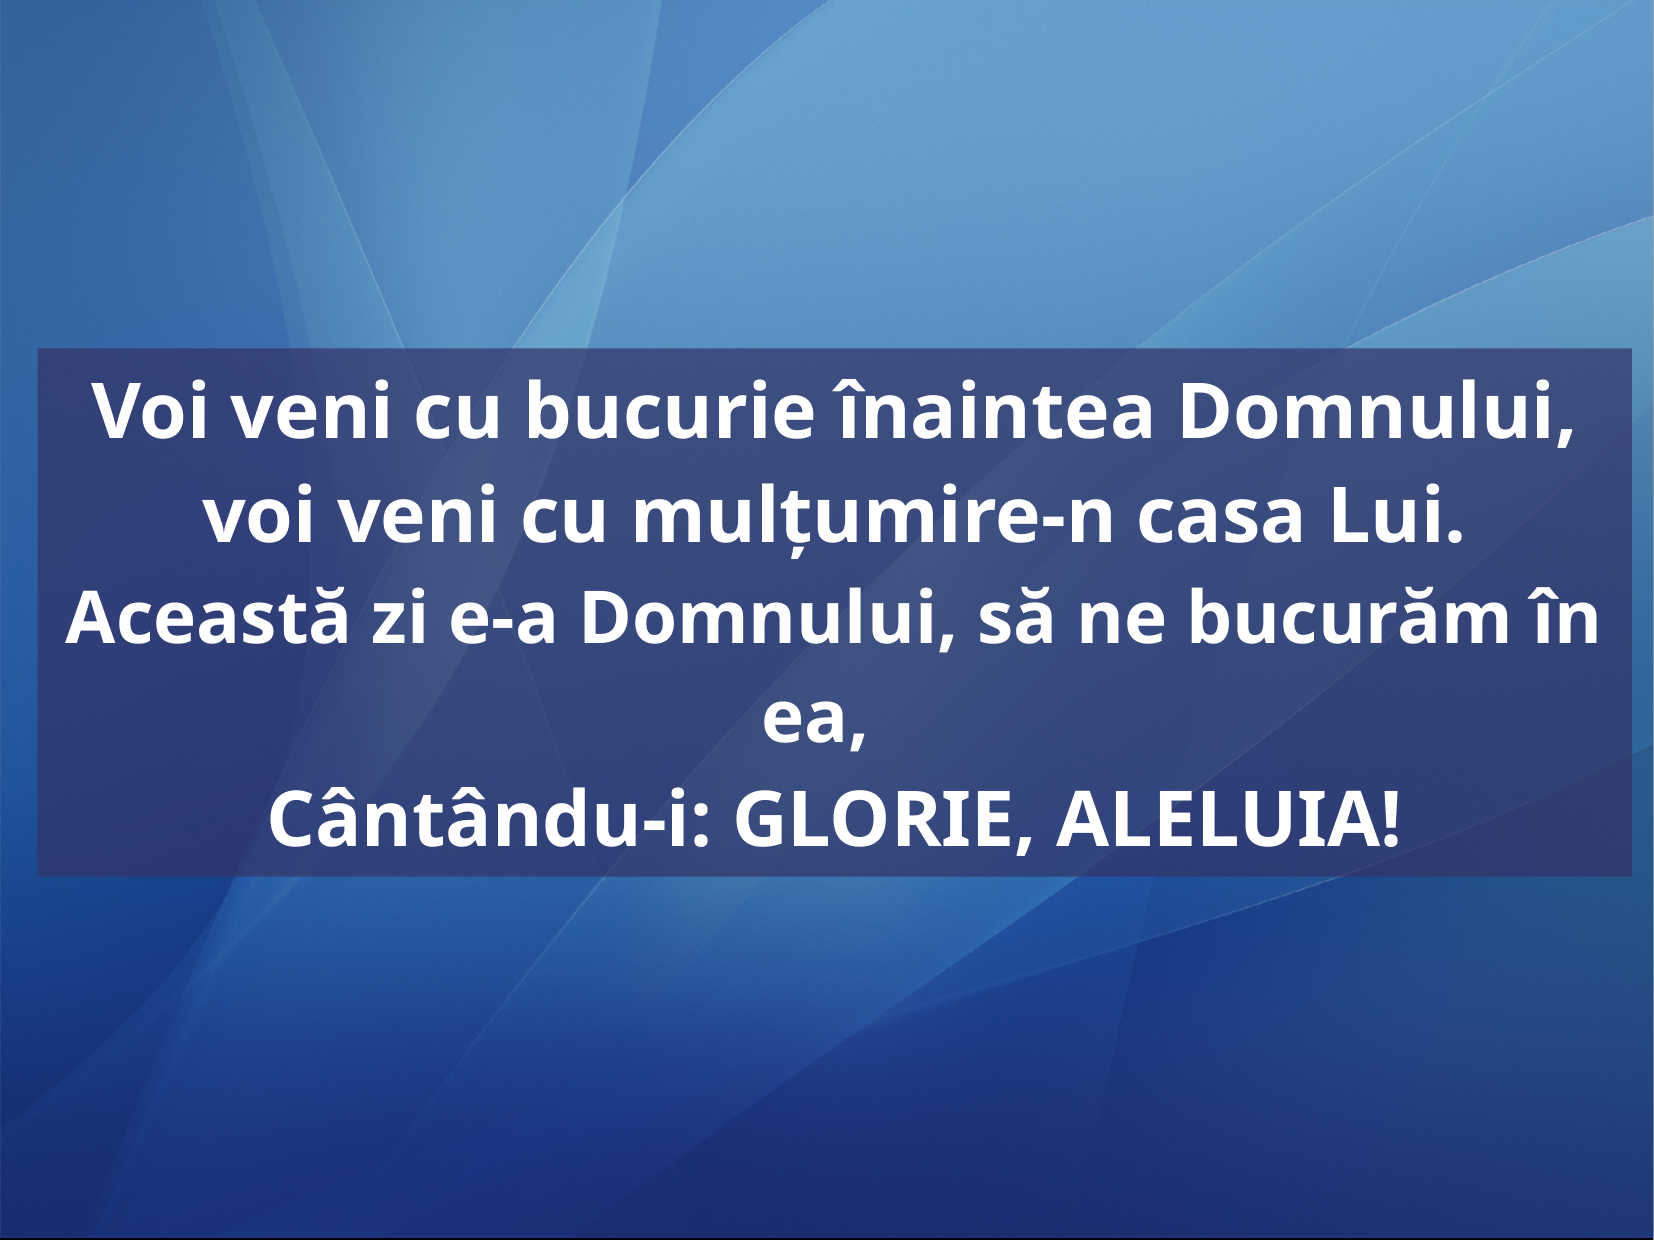

Voi veni cu bucurie înaintea Domnului,
voi veni cu mulţumire-n casa Lui.
Această zi e-a Domnului, să ne bucurăm în ea,
Cântându-i: GLORIE, ALELUIA!